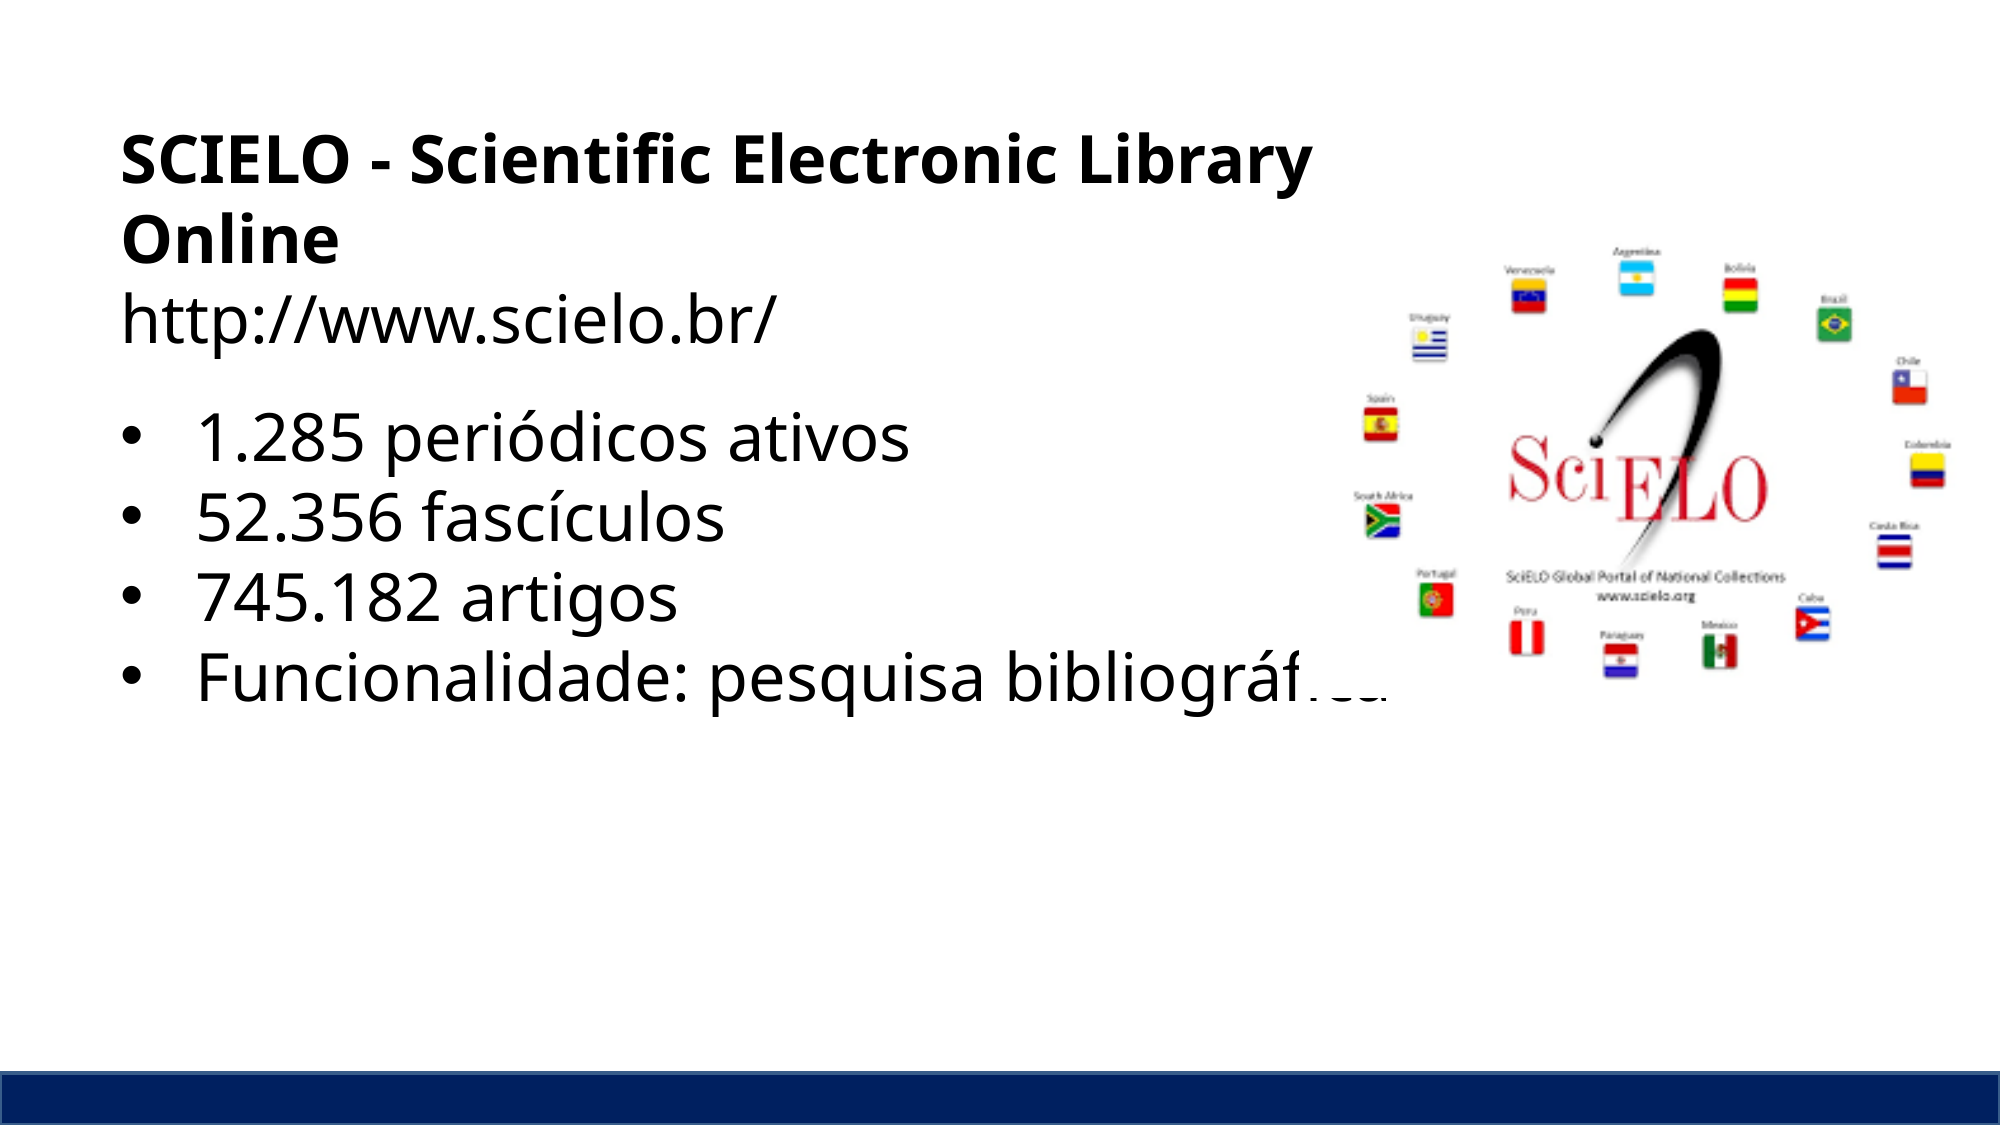

SCIELO - Scientific Electronic Library Online
http://www.scielo.br/
1.285 periódicos ativos
52.356 fascículos
745.182 artigos
Funcionalidade: pesquisa bibliográfica